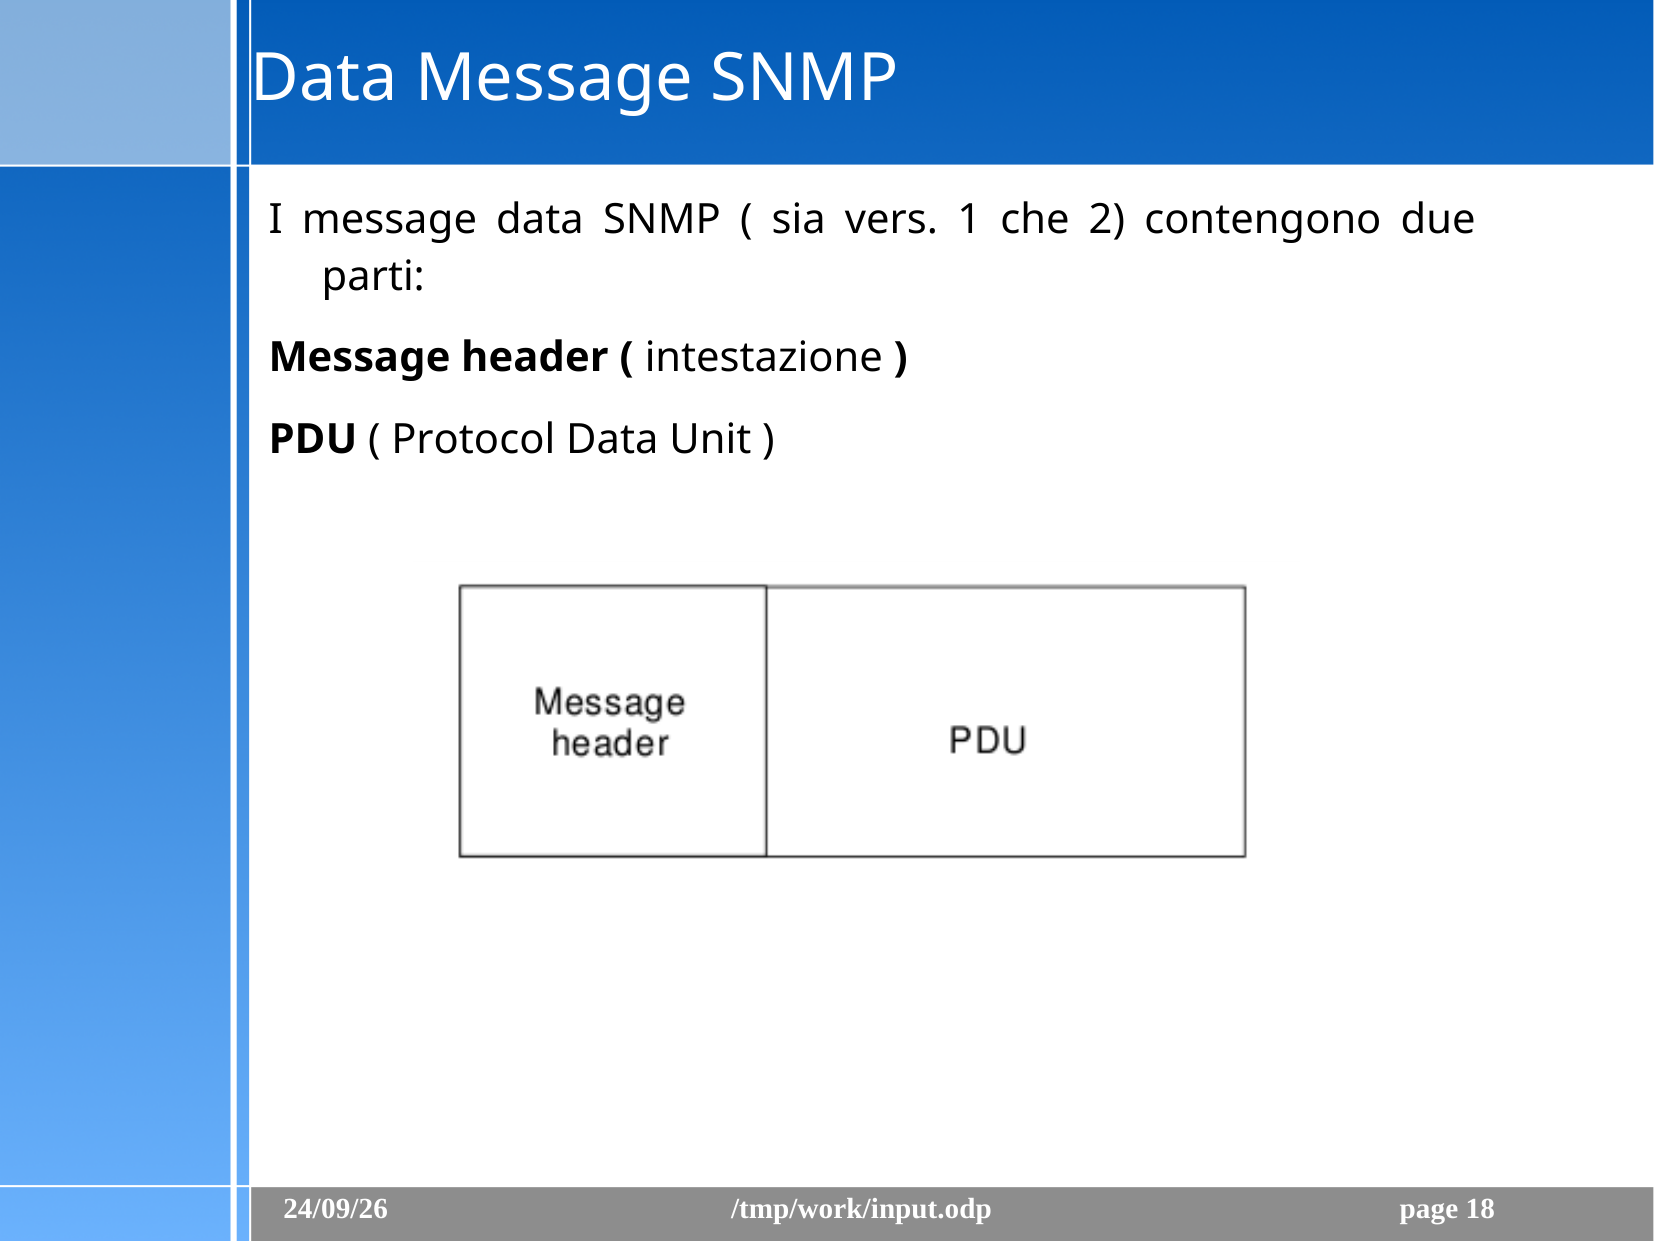

# Data Message SNMP
I message data SNMP ( sia vers. 1 che 2) contengono due parti:
Message header ( intestazione )
PDU ( Protocol Data Unit )